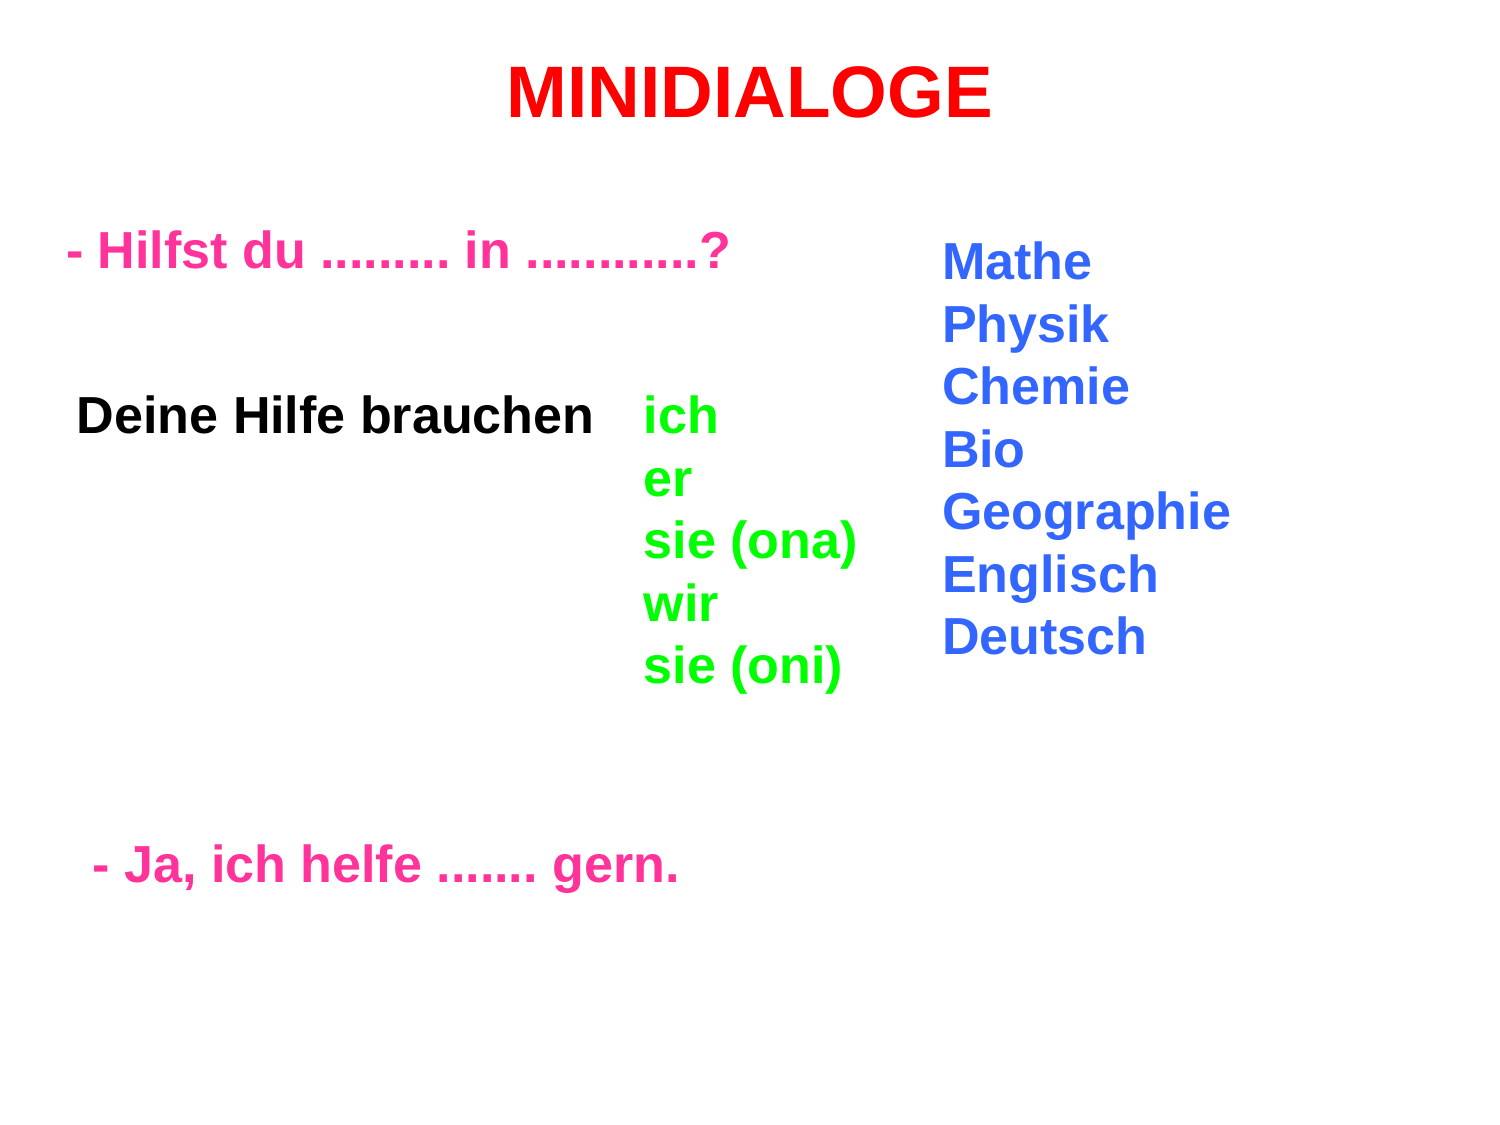

# MINIDIALOGE
- Hilfst du ......... in ............?
Mathe
Physik
Chemie
Bio
Geographie
Englisch
Deutsch
Deine Hilfe brauchen
ich
er
sie (ona)
wir
sie (oni)
- Ja, ich helfe ....... gern.